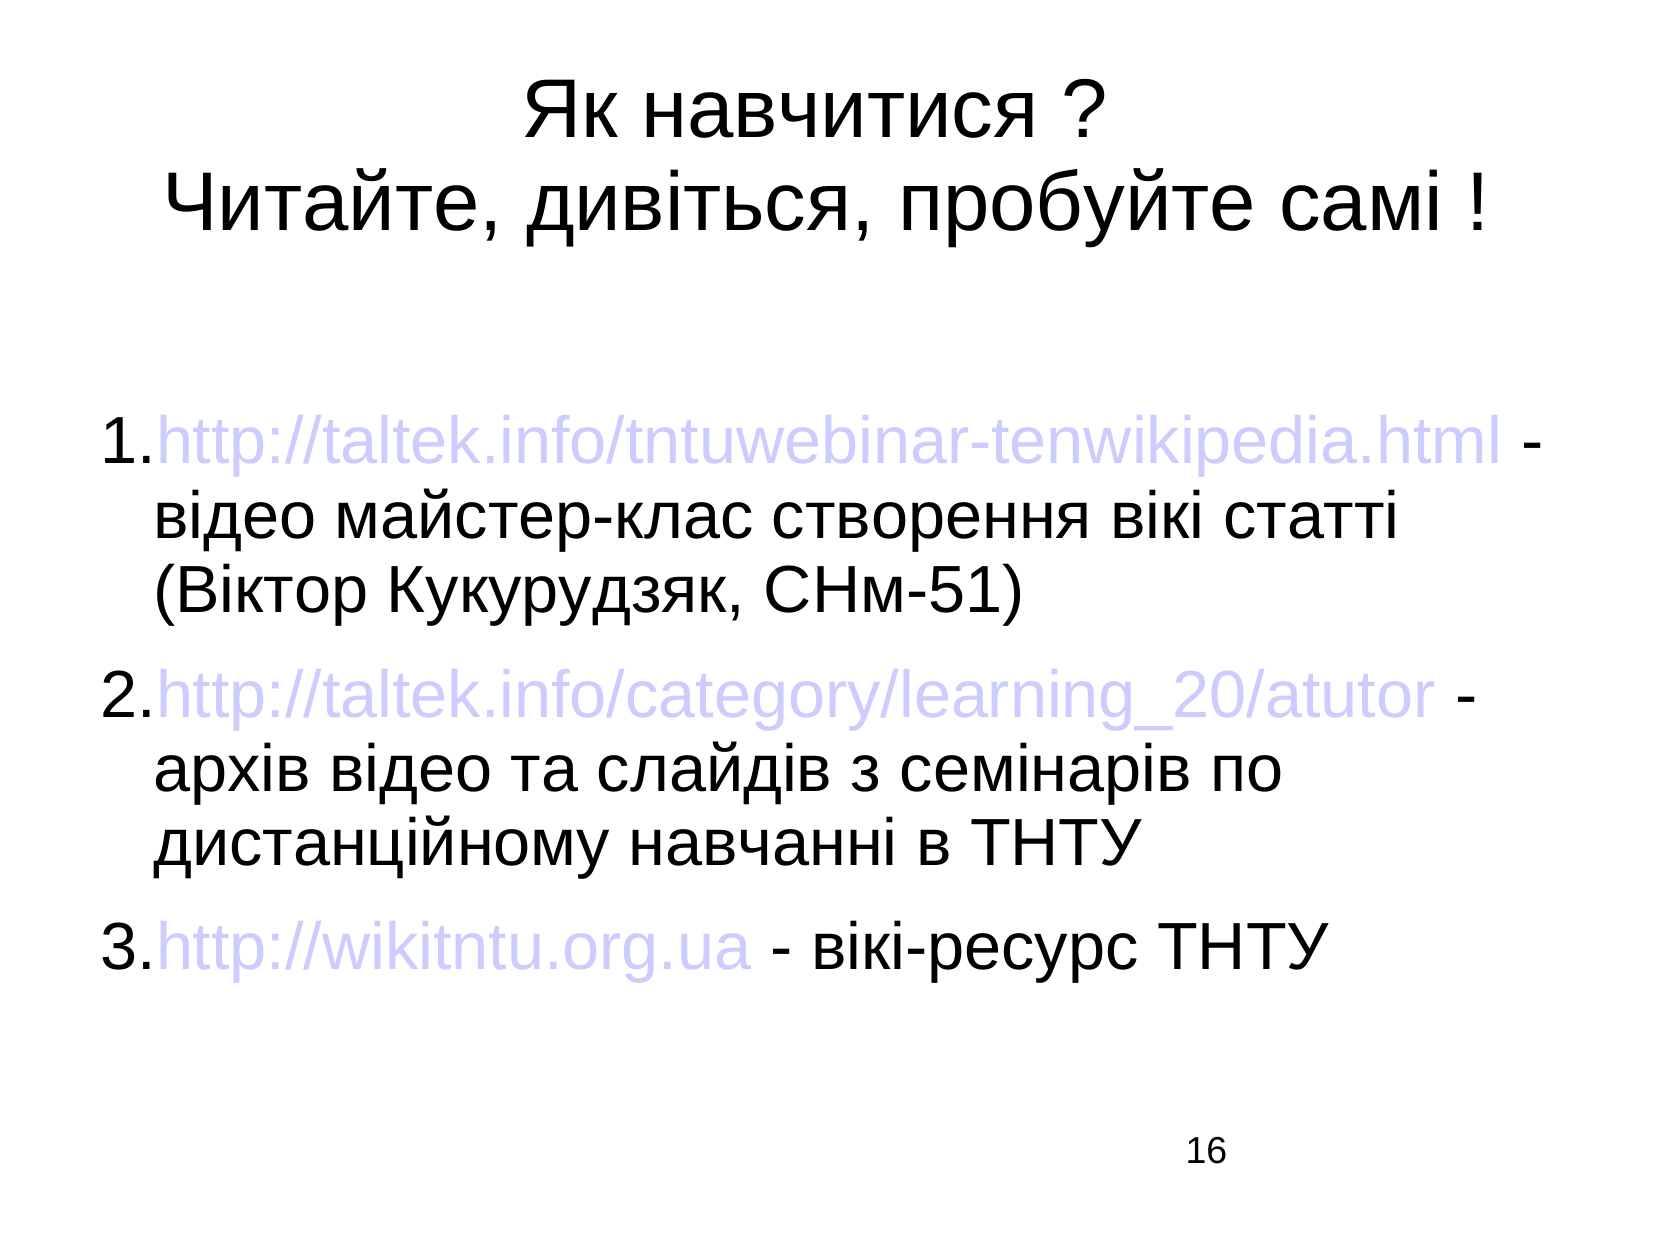

# Як навчитися ? Читайте, дивіться, пробуйте самі !
http://taltek.info/tntuwebinar-tenwikipedia.html - відео майстер-клас створення вікі статті (Віктор Кукурудзяк, СНм-51)
http://taltek.info/category/learning_20/atutor - архів відео та слайдів з семінарів по дистанційному навчанні в ТНТУ
http://wikitntu.org.ua - вікі-ресурс ТНТУ
16